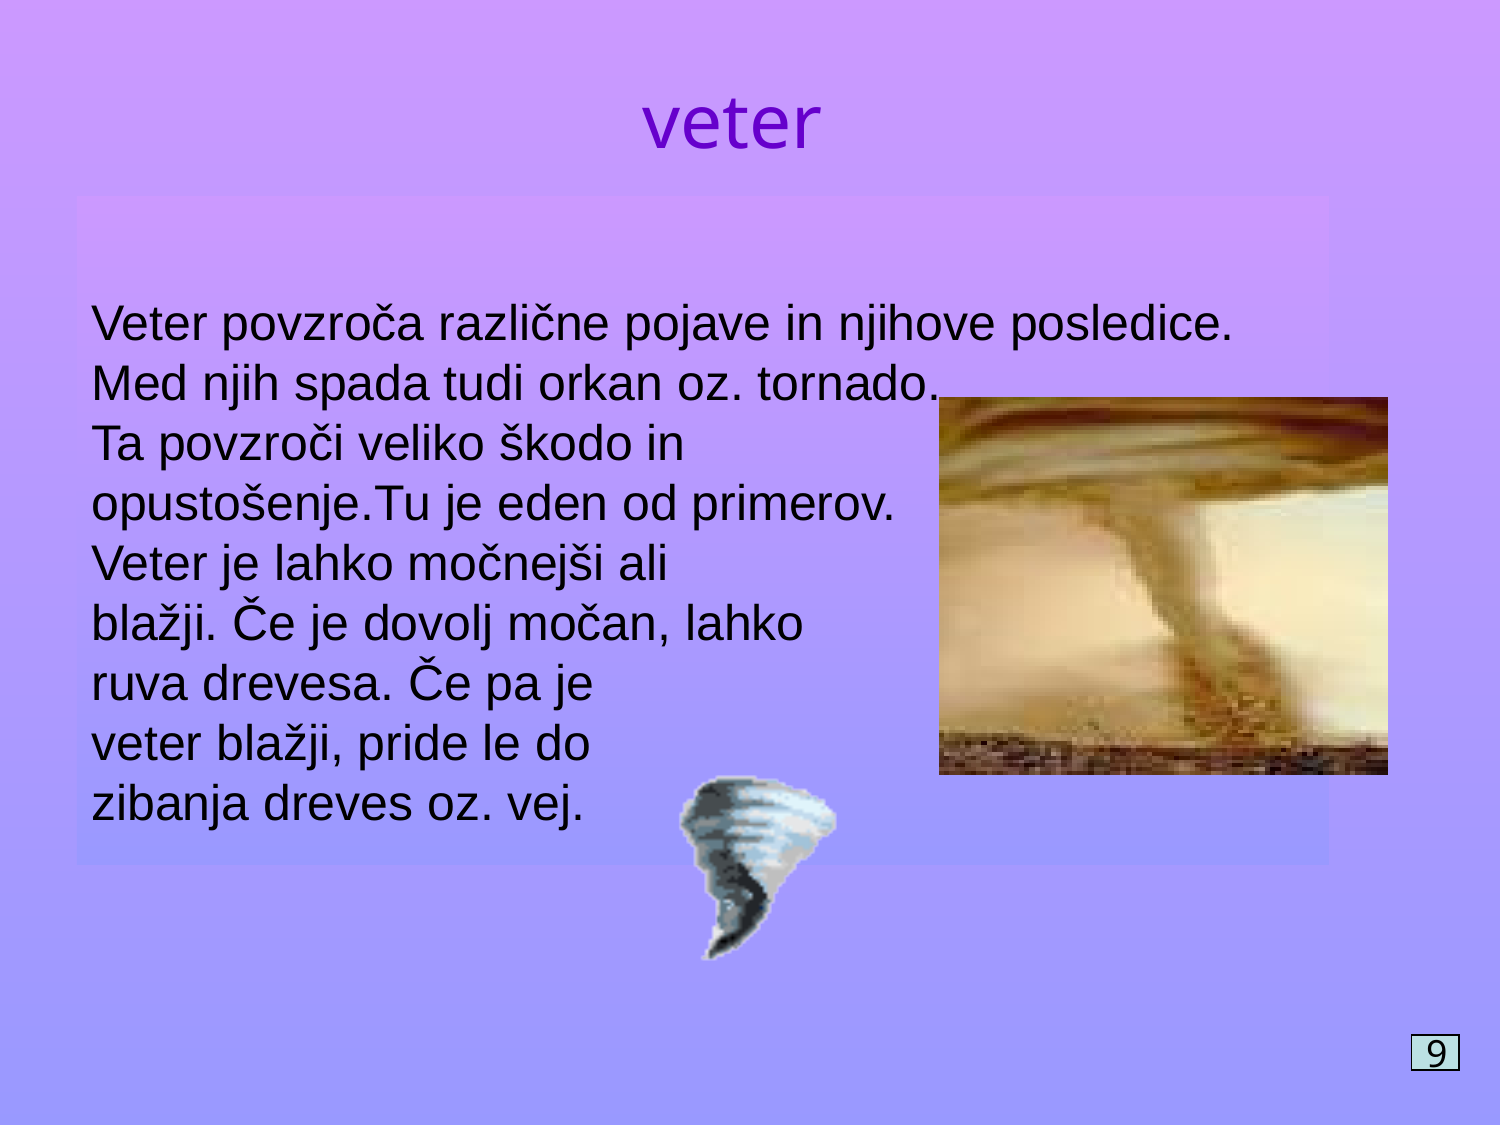

veter
Veter povzroča različne pojave in njihove posledice.
Med njih spada tudi orkan oz. tornado.
Ta povzroči veliko škodo in
opustošenje.Tu je eden od primerov.
Veter je lahko močnejši ali
blažji. Če je dovolj močan, lahko
ruva drevesa. Če pa je
veter blažji, pride le do
zibanja dreves oz. vej.
9